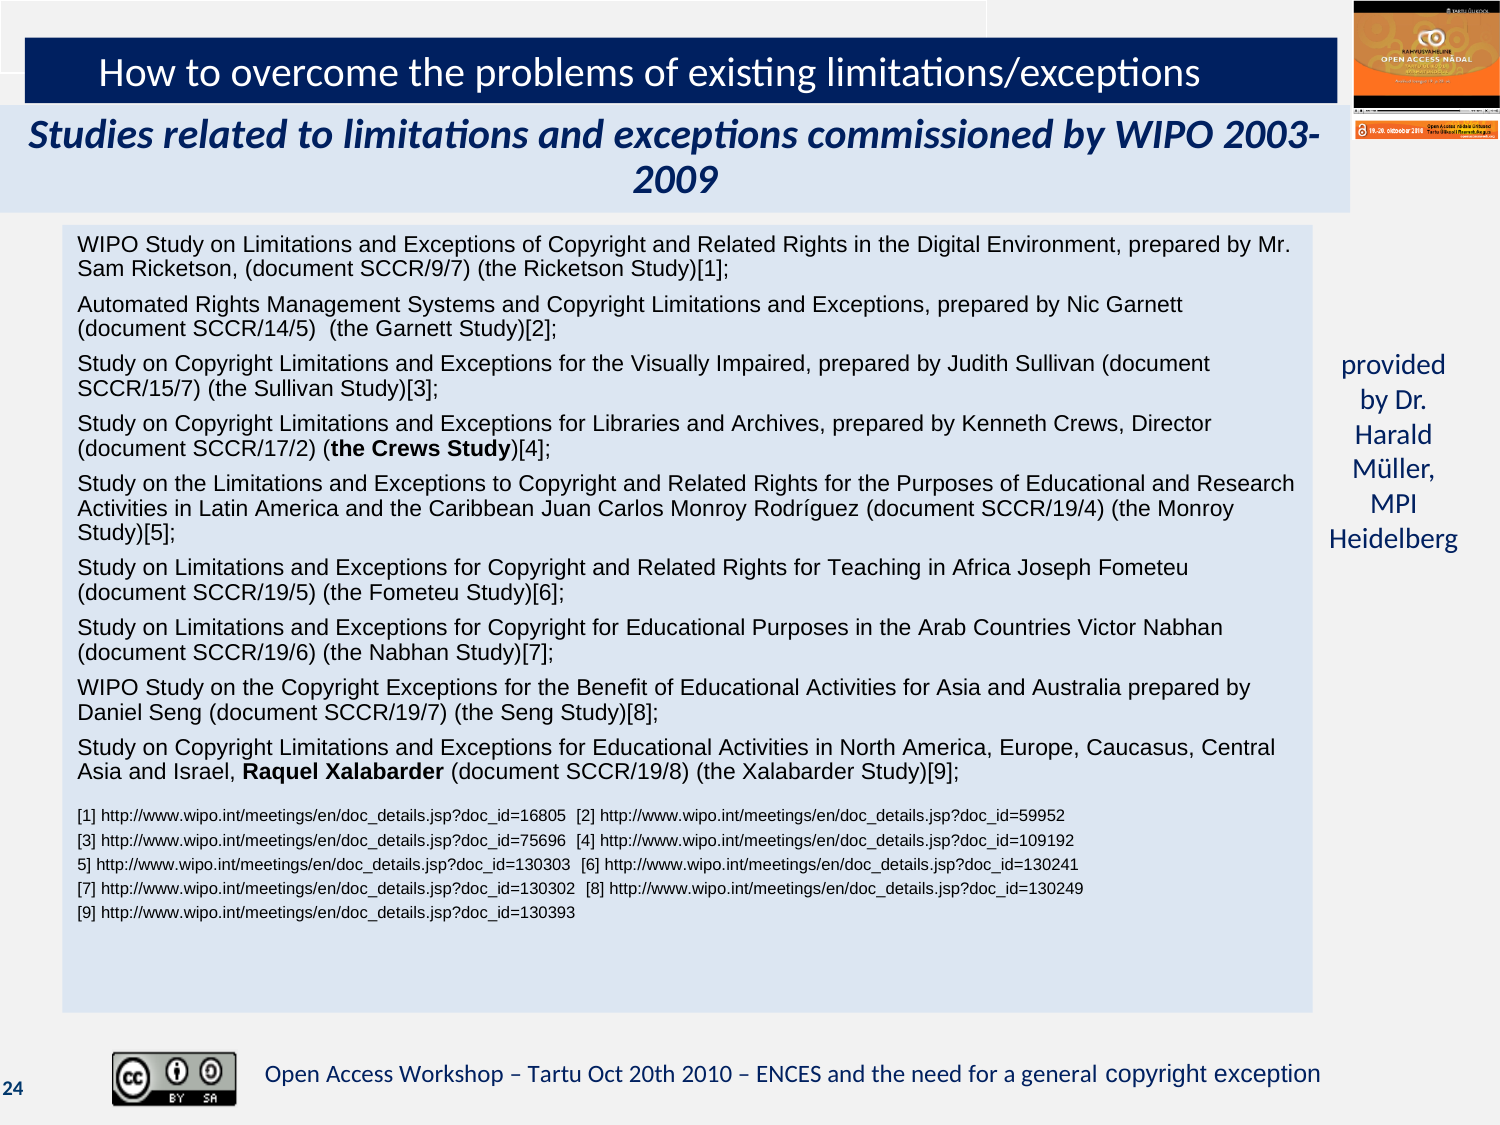

How to overcome the problems of existing limitations/exceptions
Studies related to limitations and exceptions commissioned by WIPO 2003-2009
WIPO Study on Limitations and Exceptions of Copyright and Related Rights in the Digital Environment, prepared by Mr. Sam Ricketson, (document SCCR/9/7) (the Ricketson Study)[1];
Automated Rights Management Systems and Copyright Limitations and Exceptions, prepared by Nic Garnett (document SCCR/14/5) (the Garnett Study)[2];
Study on Copyright Limitations and Exceptions for the Visually Impaired, prepared by Judith Sullivan (document SCCR/15/7) (the Sullivan Study)[3];
Study on Copyright Limitations and Exceptions for Libraries and Archives, prepared by Kenneth Crews, Director (document SCCR/17/2) (the Crews Study)[4];
Study on the Limitations and Exceptions to Copyright and Related Rights for the Purposes of Educational and Research Activities in Latin America and the Caribbean Juan Carlos Monroy Rodríguez (document SCCR/19/4) (the Monroy Study)[5];
Study on Limitations and Exceptions for Copyright and Related Rights for Teaching in Africa Joseph Fometeu (document SCCR/19/5) (the Fometeu Study)[6];
Study on Limitations and Exceptions for Copyright for Educational Purposes in the Arab Countries Victor Nabhan (document SCCR/19/6) (the Nabhan Study)[7];
WIPO Study on the Copyright Exceptions for the Benefit of Educational Activities for Asia and Australia prepared by Daniel Seng (document SCCR/19/7) (the Seng Study)[8];
Study on Copyright Limitations and Exceptions for Educational Activities in North America, Europe, Caucasus, Central Asia and Israel, Raquel Xalabarder (document SCCR/19/8) (the Xalabarder Study)[9];
[1] http://www.wipo.int/meetings/en/doc_details.jsp?doc_id=16805 [2] http://www.wipo.int/meetings/en/doc_details.jsp?doc_id=59952
[3] http://www.wipo.int/meetings/en/doc_details.jsp?doc_id=75696 [4] http://www.wipo.int/meetings/en/doc_details.jsp?doc_id=109192
5] http://www.wipo.int/meetings/en/doc_details.jsp?doc_id=130303 [6] http://www.wipo.int/meetings/en/doc_details.jsp?doc_id=130241
[7] http://www.wipo.int/meetings/en/doc_details.jsp?doc_id=130302 [8] http://www.wipo.int/meetings/en/doc_details.jsp?doc_id=130249
[9] http://www.wipo.int/meetings/en/doc_details.jsp?doc_id=130393
provided by Dr. Harald Müller, MPI Heidelberg